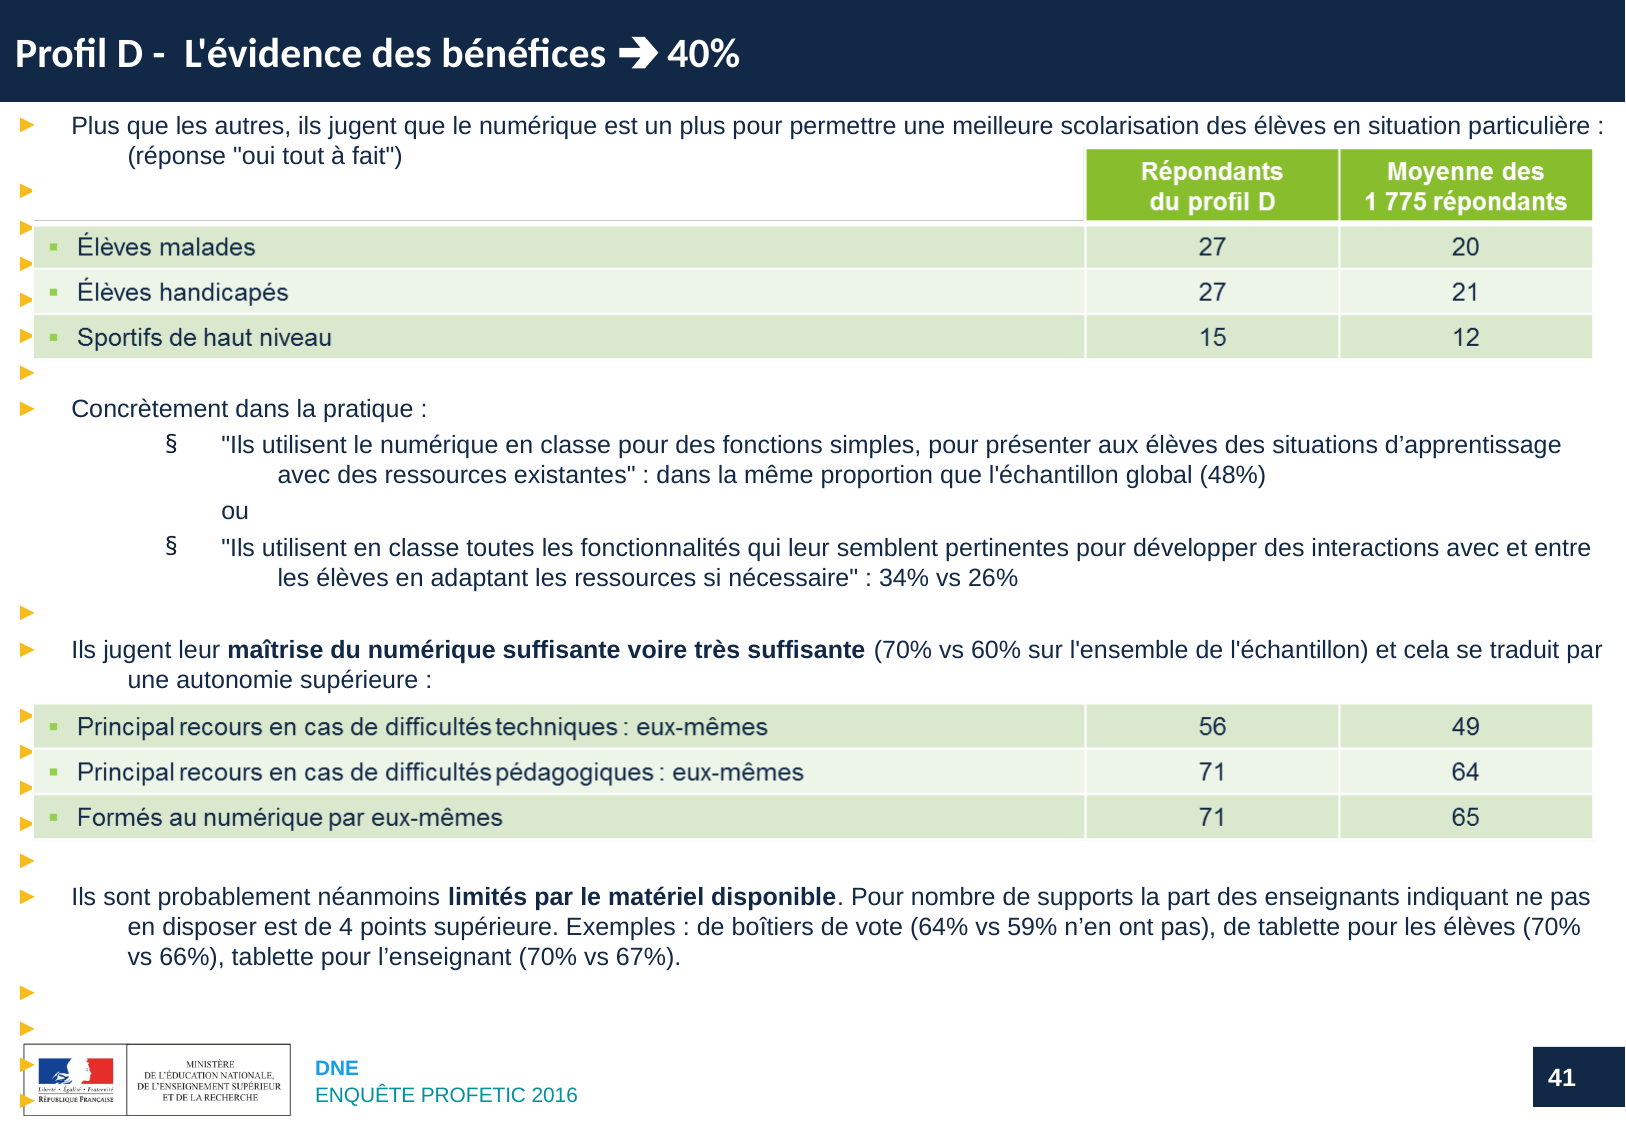

Profil D - L'évidence des bénéfices  40%
# Plus que les autres, ils jugent que le numérique est un plus pour permettre une meilleure scolarisation des élèves en situation particulière : (réponse "oui tout à fait")
Concrètement dans la pratique :
"Ils utilisent le numérique en classe pour des fonctions simples, pour présenter aux élèves des situations d’apprentissage avec des ressources existantes" : dans la même proportion que l'échantillon global (48%)
ou
"Ils utilisent en classe toutes les fonctionnalités qui leur semblent pertinentes pour développer des interactions avec et entre les élèves en adaptant les ressources si nécessaire" : 34% vs 26%
Ils jugent leur maîtrise du numérique suffisante voire très suffisante (70% vs 60% sur l'ensemble de l'échantillon) et cela se traduit par une autonomie supérieure :
Ils sont probablement néanmoins limités par le matériel disponible. Pour nombre de supports la part des enseignants indiquant ne pas en disposer est de 4 points supérieure. Exemples : de boîtiers de vote (64% vs 59% n’en ont pas), de tablette pour les élèves (70% vs 66%), tablette pour l’enseignant (70% vs 67%).